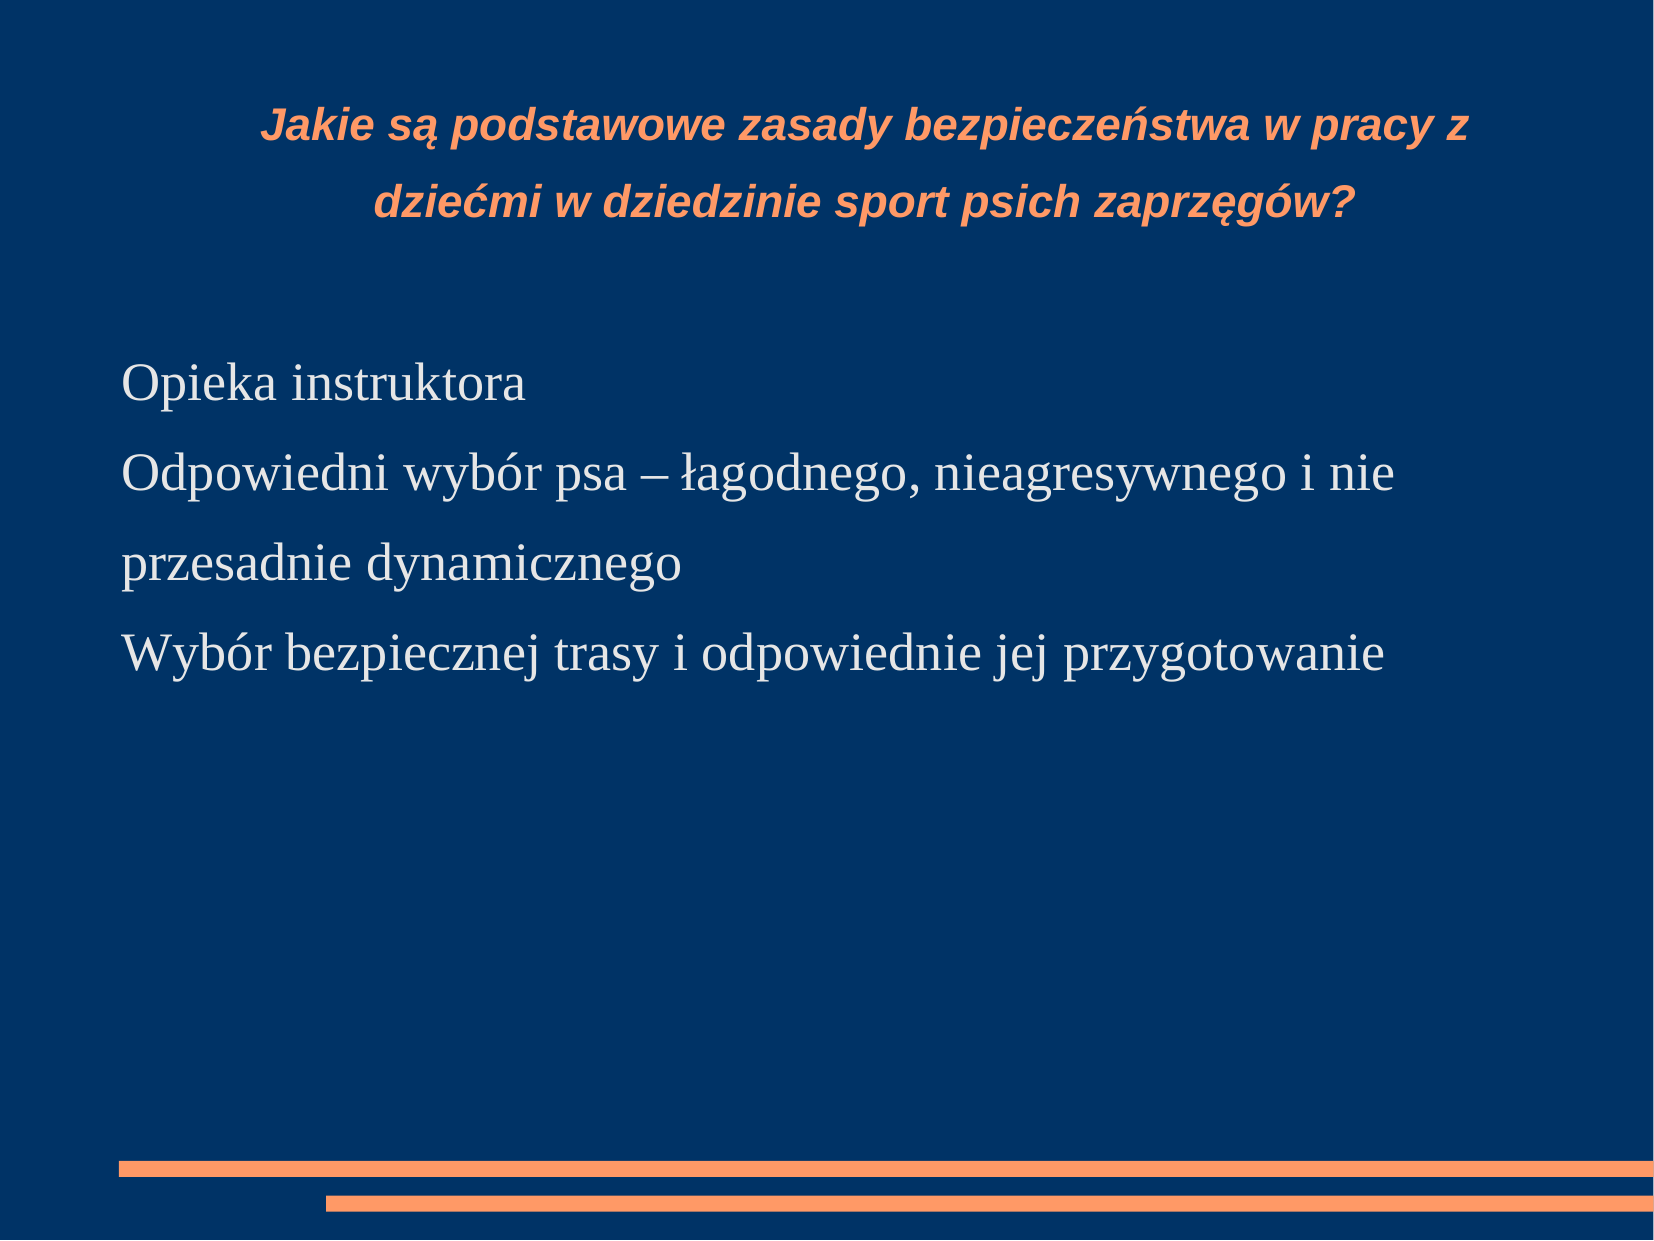

# Jakie są podstawowe zasady bezpieczeństwa w pracy z dziećmi w dziedzinie sport psich zaprzęgów?
Opieka instruktora
Odpowiedni wybór psa – łagodnego, nieagresywnego i nie przesadnie dynamicznego
Wybór bezpiecznej trasy i odpowiednie jej przygotowanie